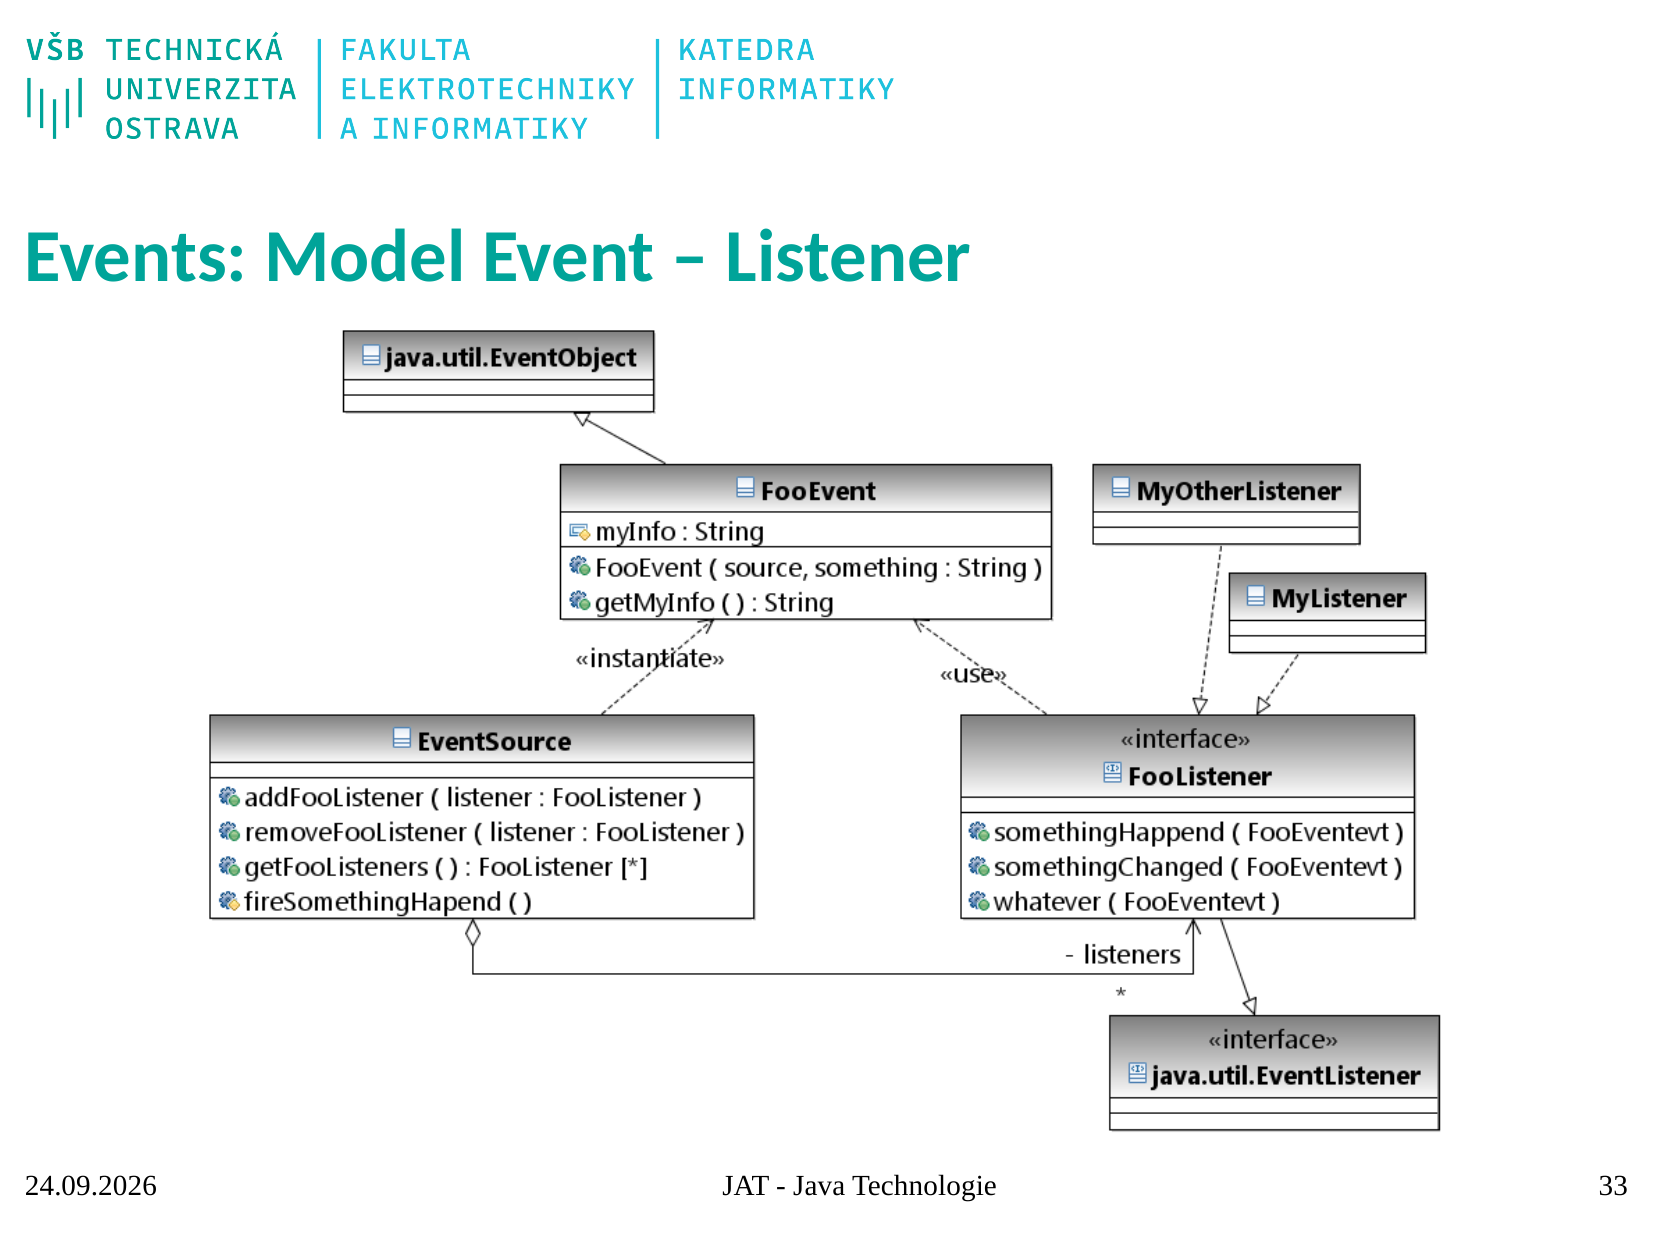

# Events: Model Event – Listener
JAT - Java Technologie
33